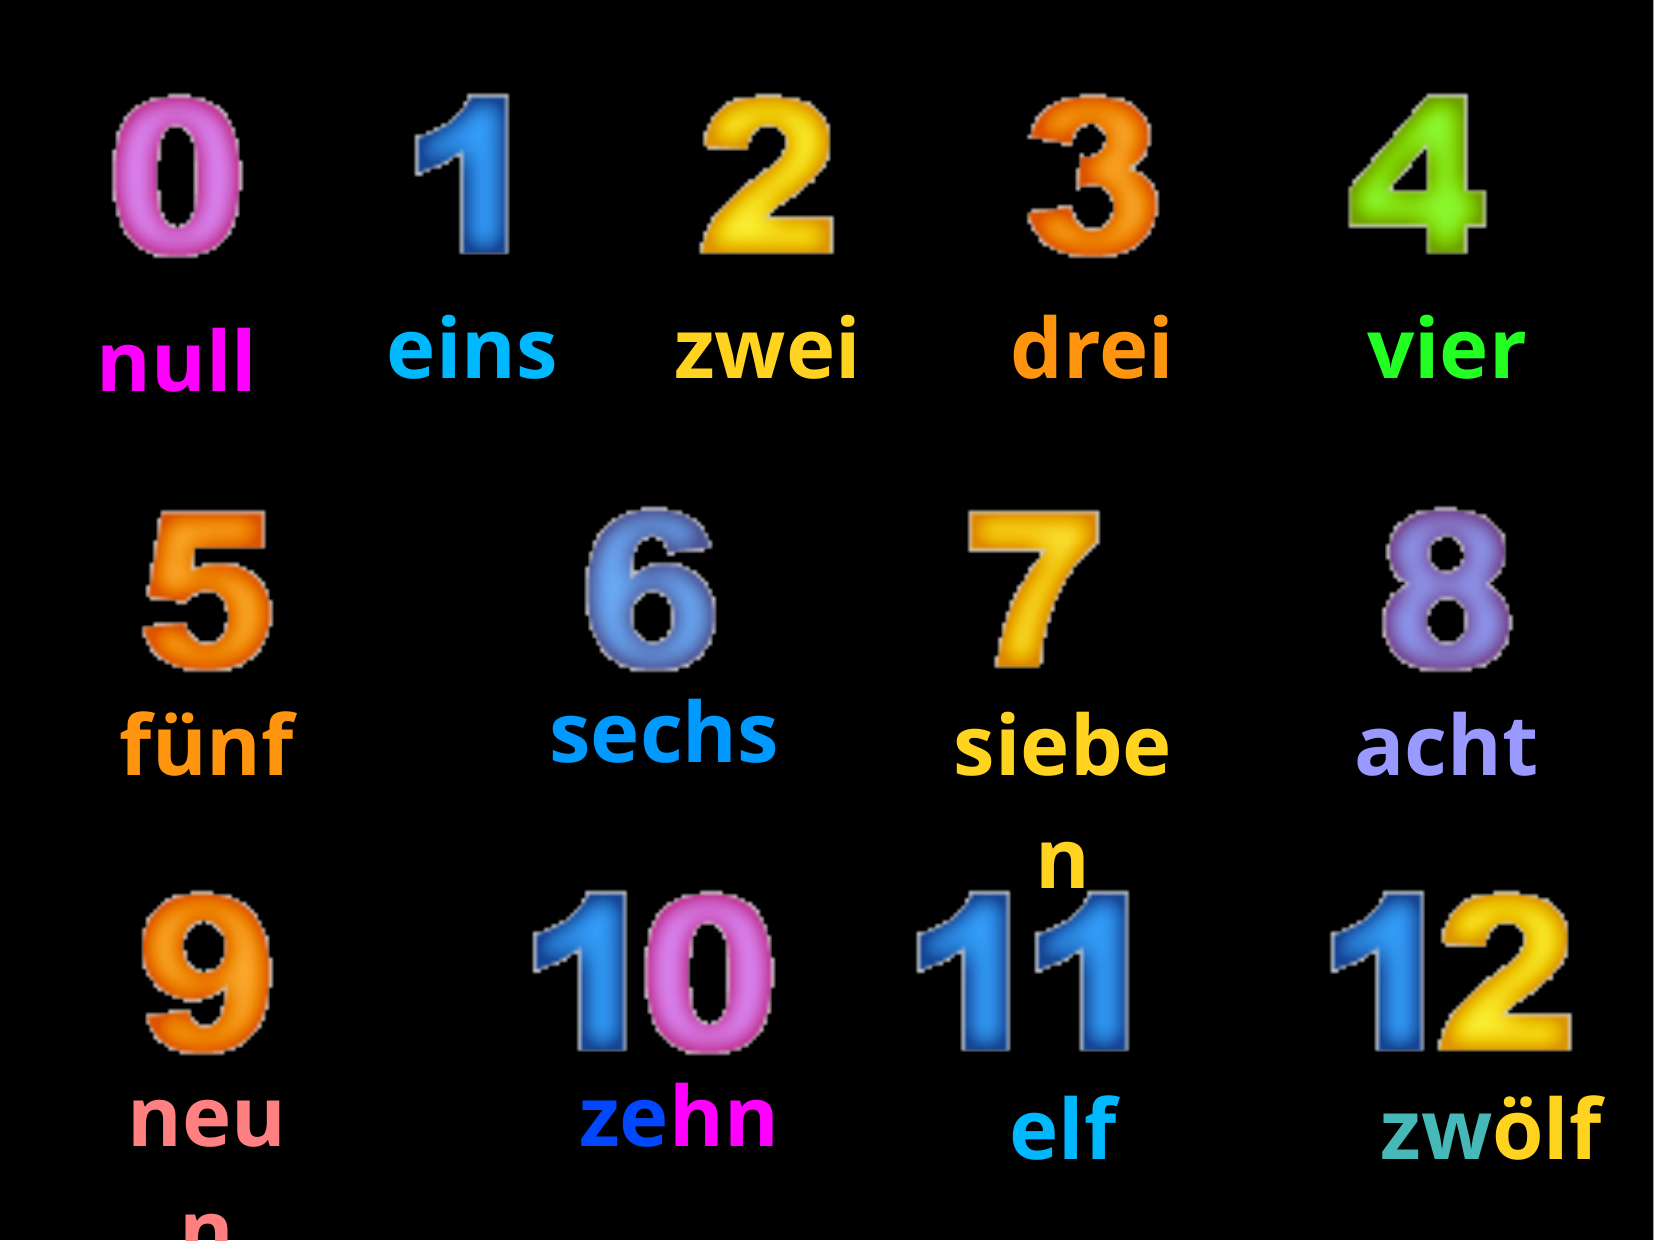

eins
zwei
drei
vier
null
sechs
fünf
sieben
acht
neun
zehn
elf
zwölf